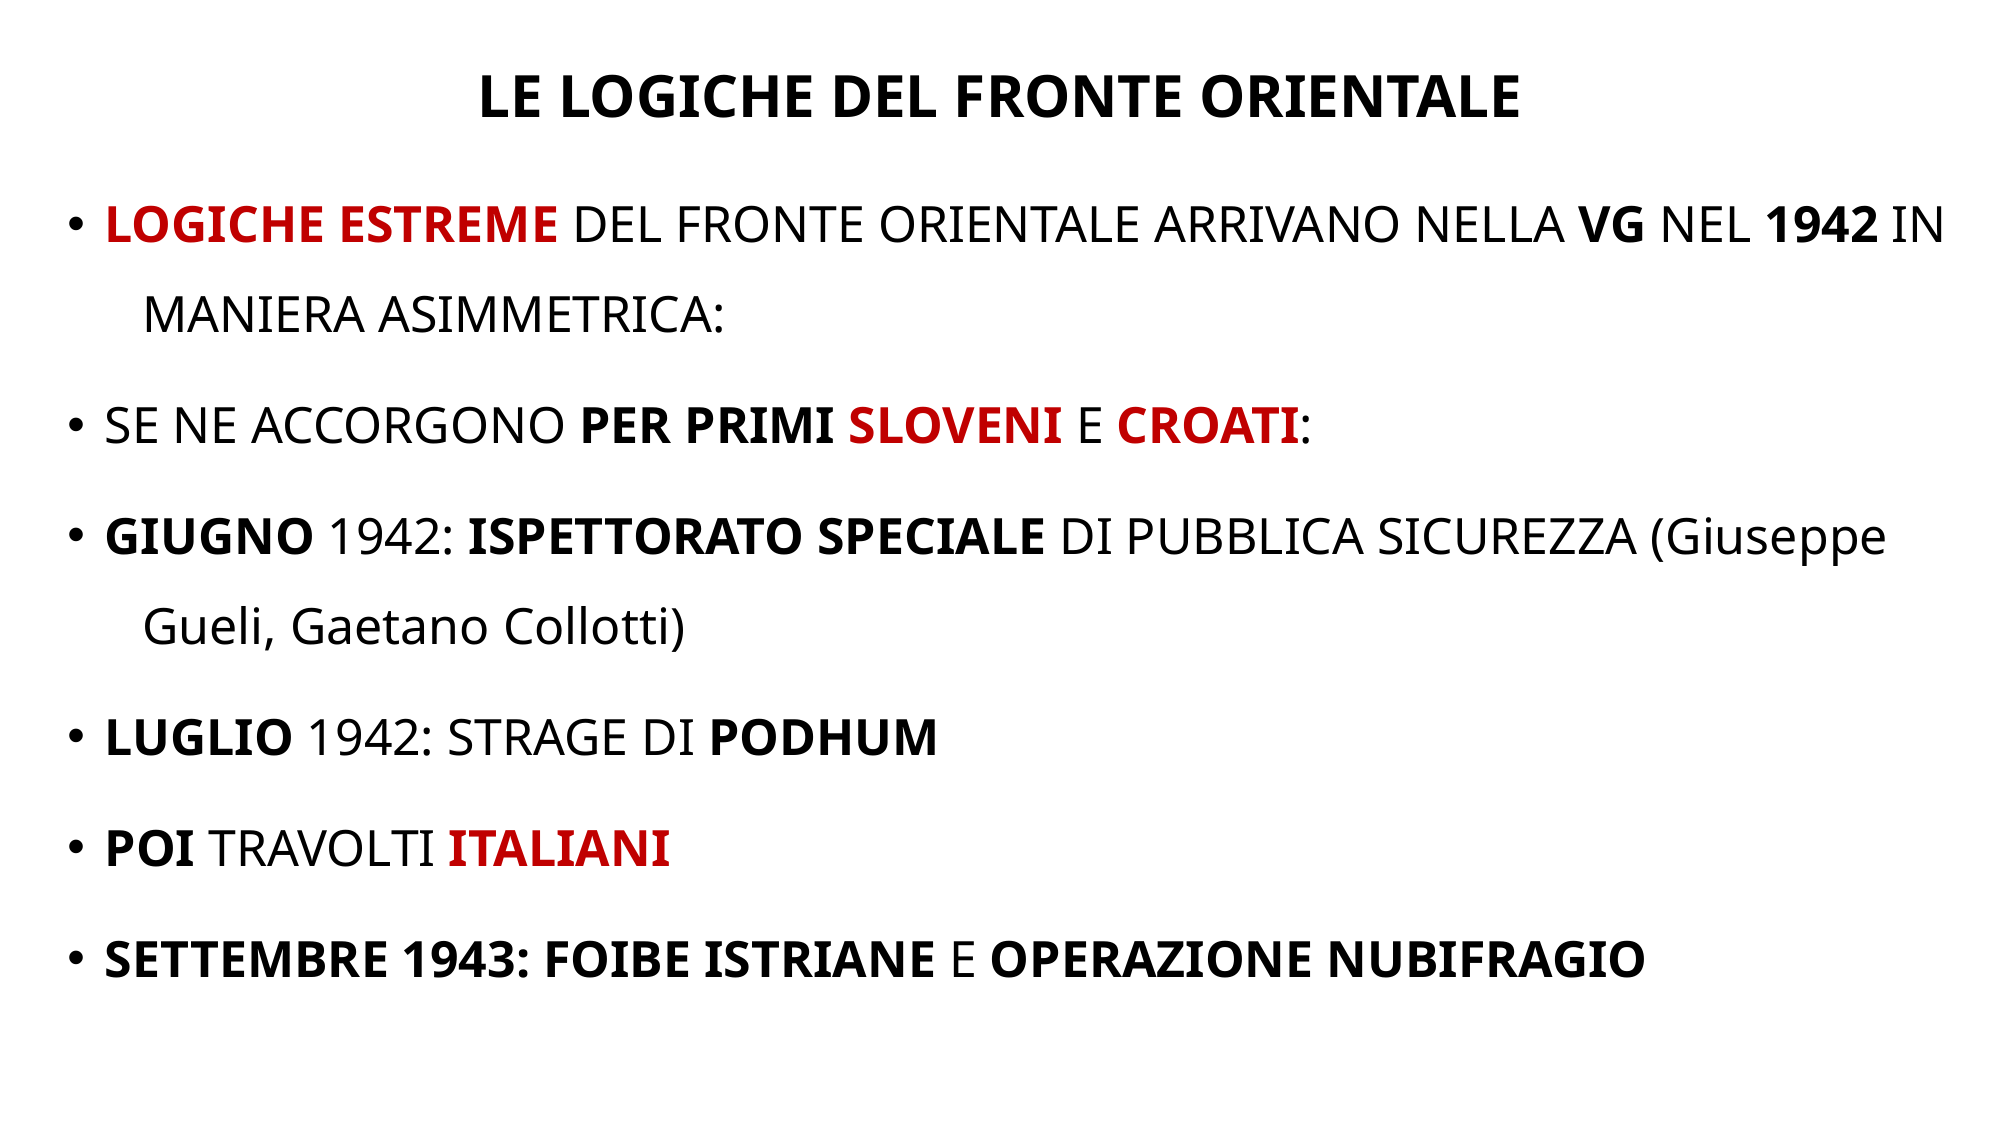

# LE LOGICHE DEL FRONTE ORIENTALE
LOGICHE ESTREME DEL FRONTE ORIENTALE ARRIVANO NELLA VG NEL 1942 IN MANIERA ASIMMETRICA:
SE NE ACCORGONO PER PRIMI SLOVENI E CROATI:
GIUGNO 1942: ISPETTORATO SPECIALE DI PUBBLICA SICUREZZA (Giuseppe Gueli, Gaetano Collotti)
LUGLIO 1942: STRAGE DI PODHUM
POI TRAVOLTI ITALIANI
SETTEMBRE 1943: FOIBE ISTRIANE E OPERAZIONE NUBIFRAGIO